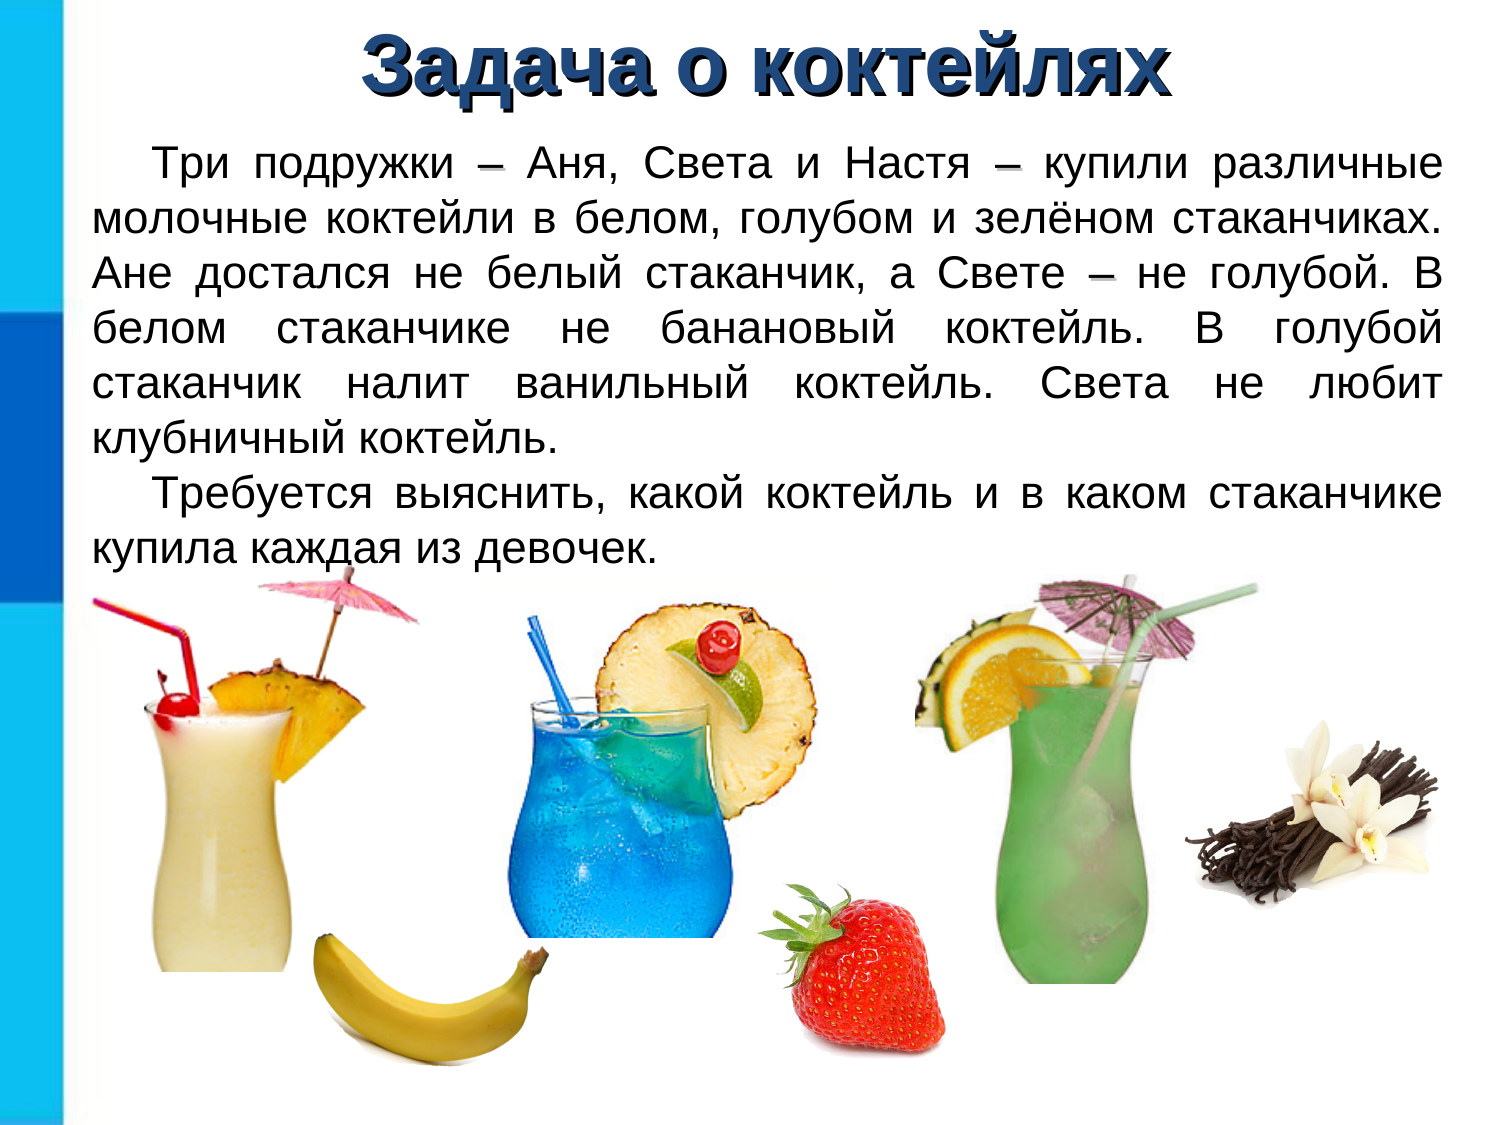

Задача о коктейлях
Три подружки – Аня, Света и Настя – купили различные молочные коктейли в белом, голубом и зелёном стаканчиках. Ане достался не белый стаканчик, а Свете – не голубой. В белом стаканчике не банановый коктейль. В голубой стаканчик налит ванильный коктейль. Света не любит клубничный коктейль.
Требуется выяснить, какой коктейль и в каком стаканчике купила каждая из девочек.